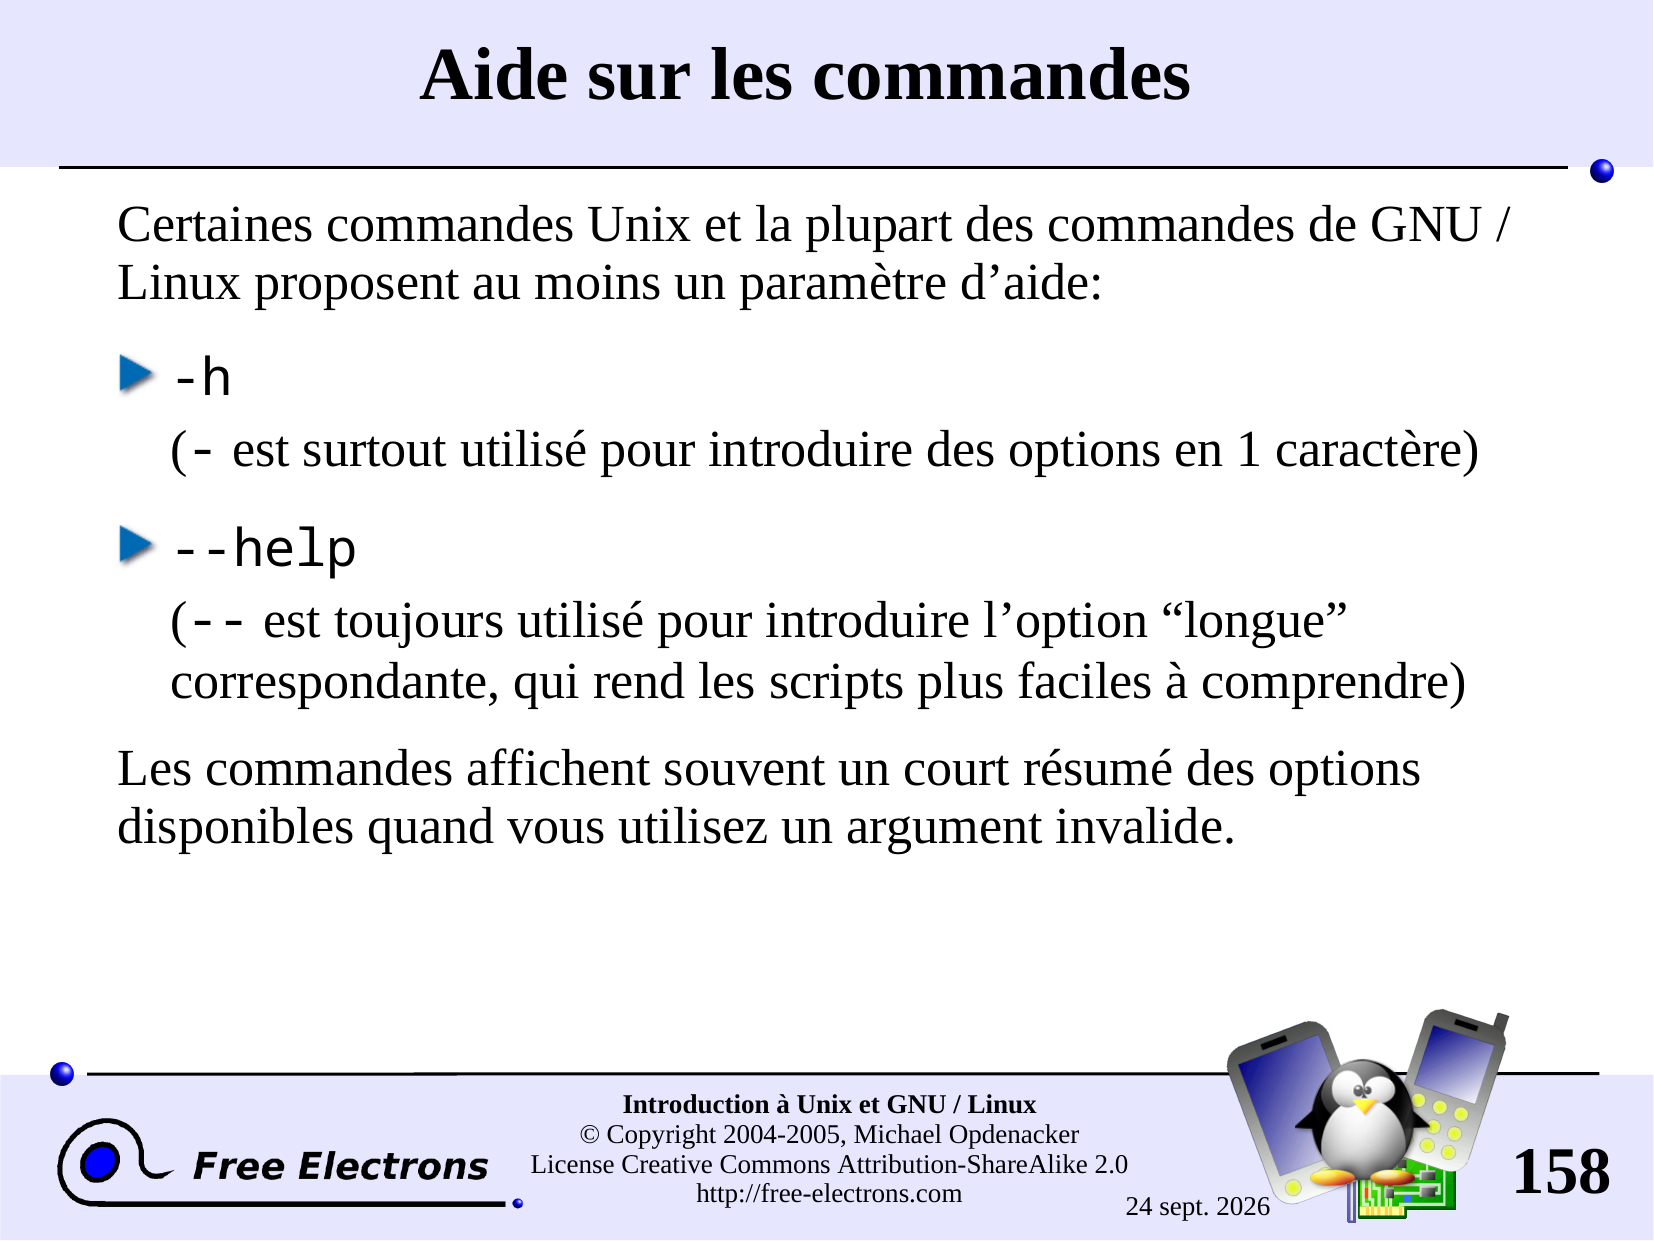

# Aide sur les commandes
Certaines commandes Unix et la plupart des commandes de GNU / Linux proposent au moins un paramètre d’aide:
-h
(- est surtout utilisé pour introduire des options en 1 caractère)
--help
(-- est toujours utilisé pour introduire l’option “longue” correspondante, qui rend les scripts plus faciles à comprendre)
Les commandes affichent souvent un court résumé des options disponibles quand vous utilisez un argument invalide.